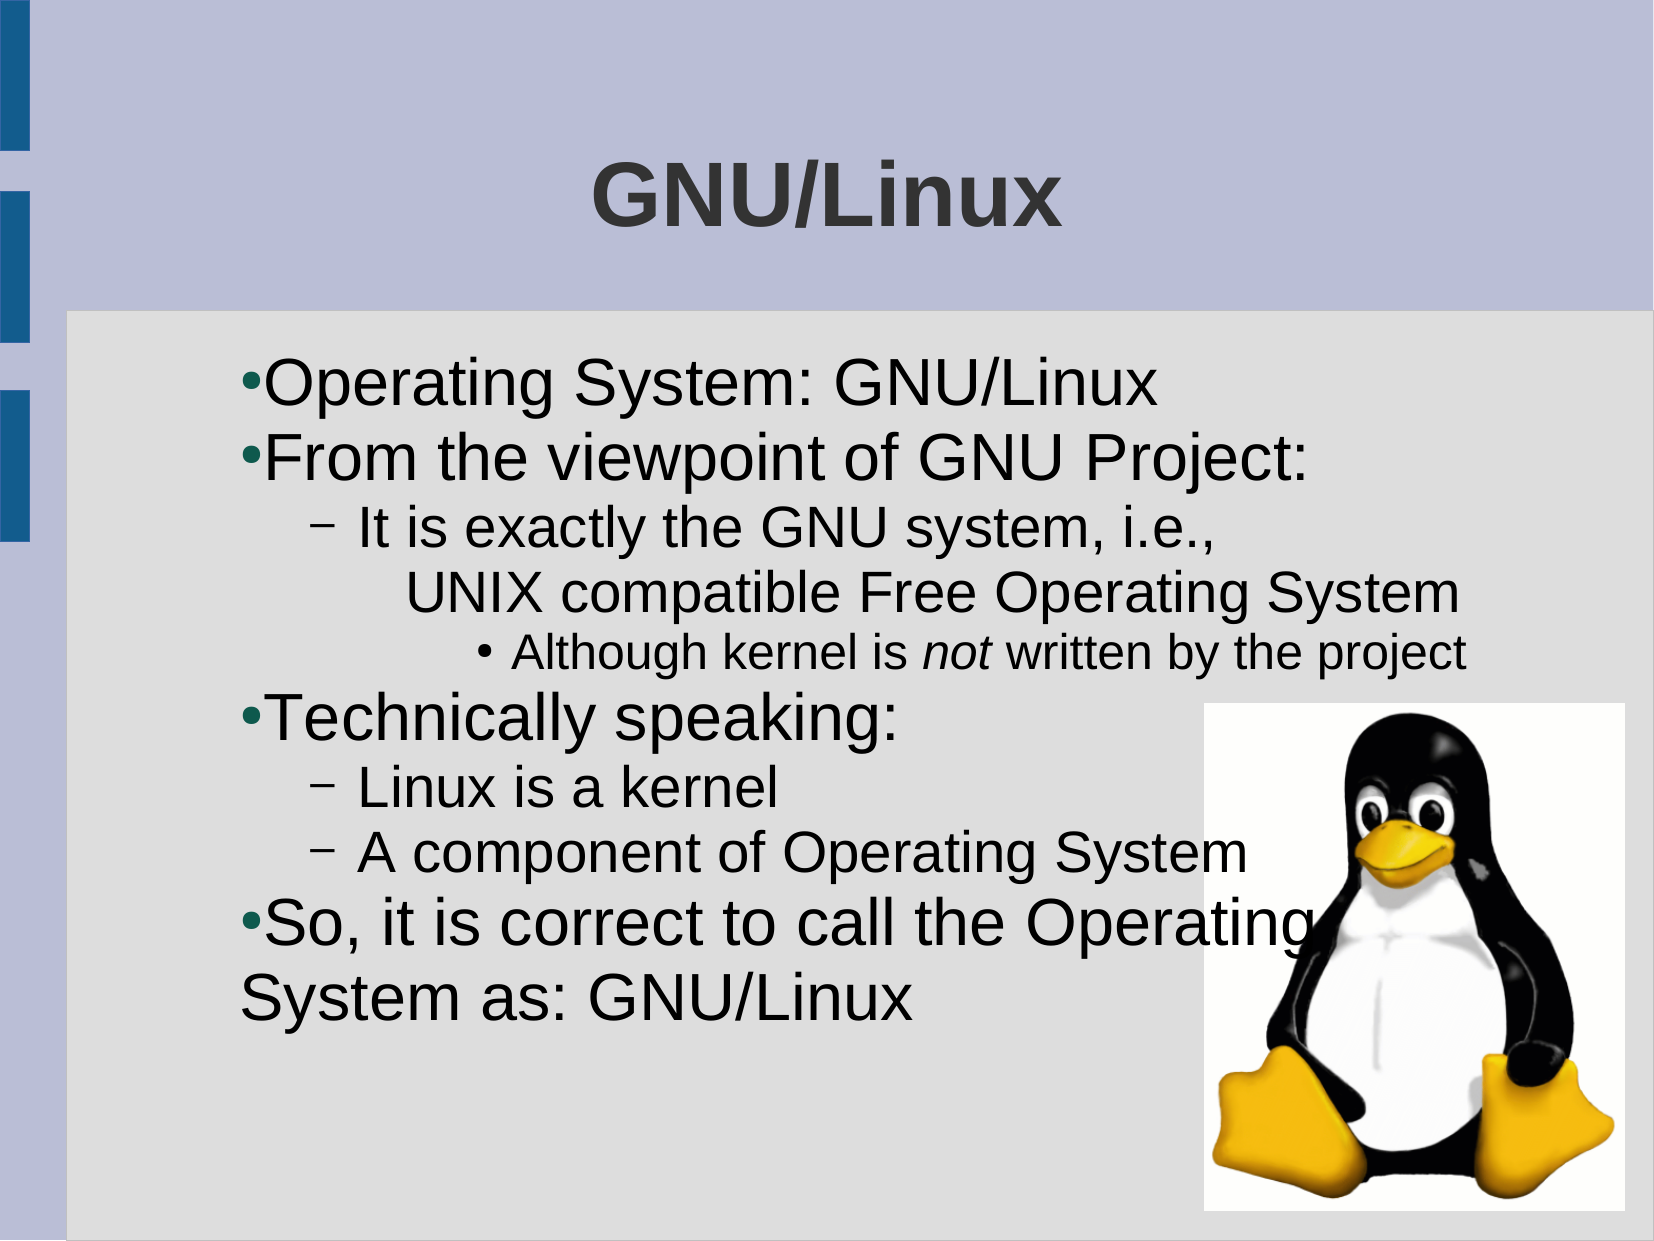

# GNU/Linux
Operating System: GNU/Linux
From the viewpoint of GNU Project:
It is exactly the GNU system, i.e.,
UNIX compatible Free Operating System
Although kernel is not written by the project
Technically speaking:
Linux is a kernel
A component of Operating System
So, it is correct to call the Operating
System as: GNU/Linux